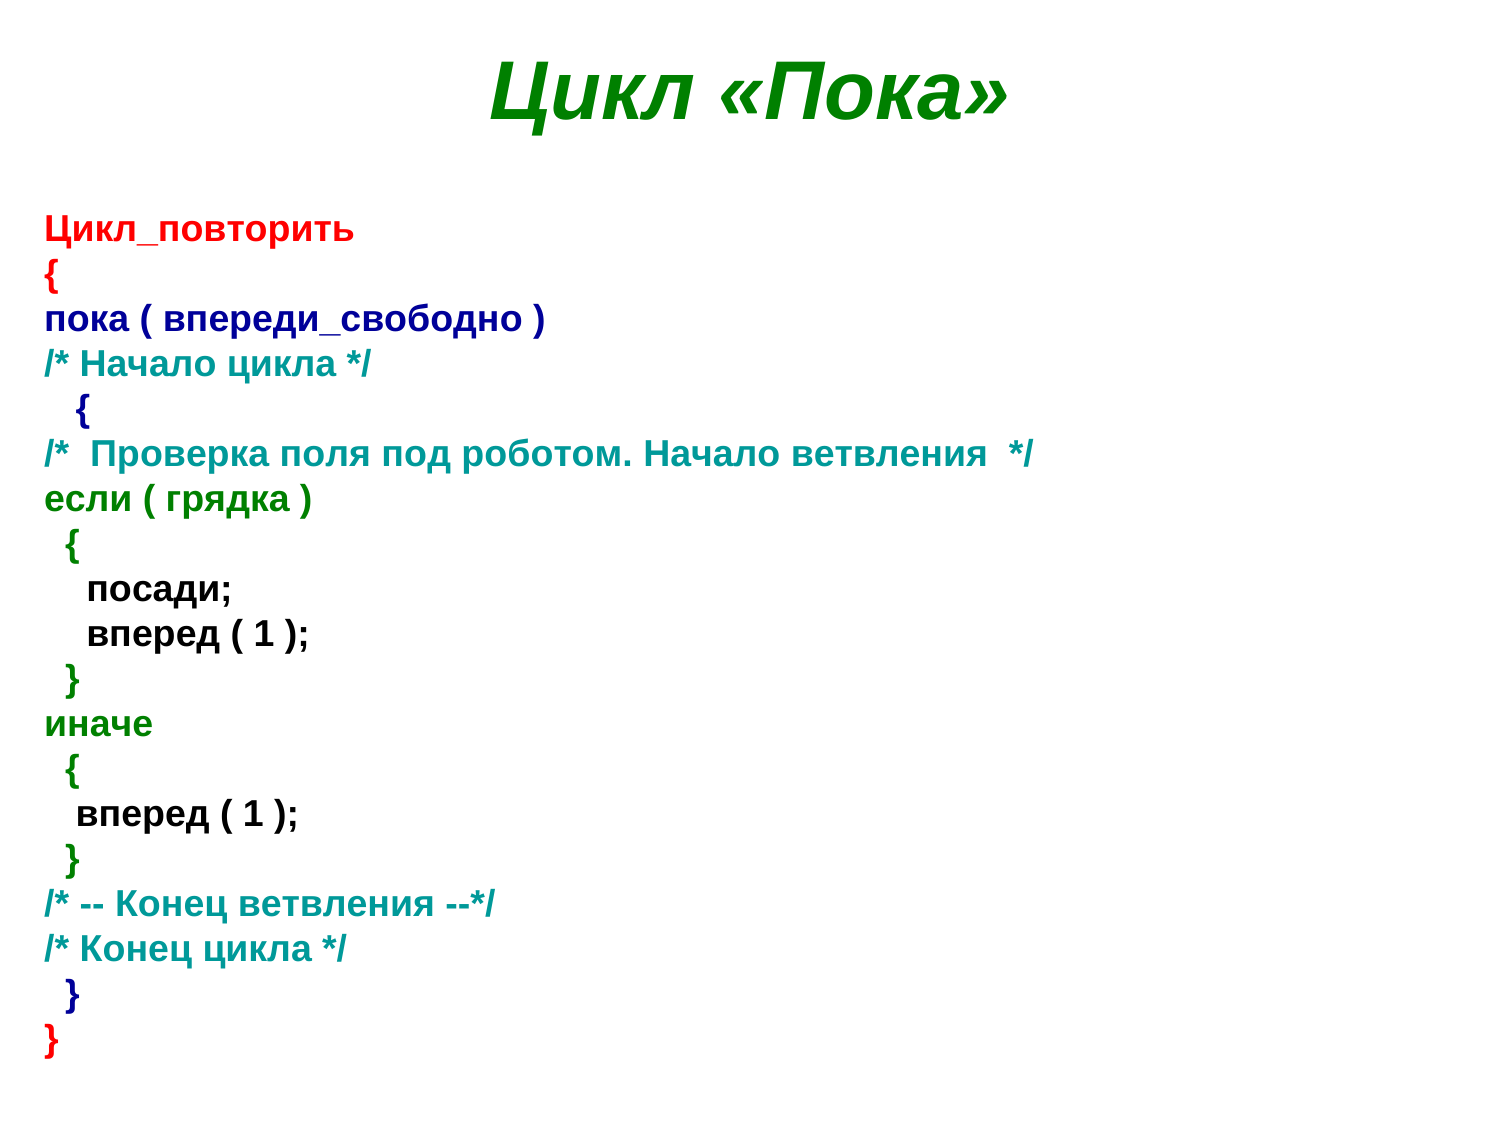

# Цикл «Пока»
Цикл_повторить
{
пока ( впереди_свободно )
/* Начало цикла */
 {
/* Проверка поля под роботом. Начало ветвления */
если ( грядка )
 {
 посади;
 вперед ( 1 );
 }
иначе
 {
 вперед ( 1 );
 }
/* -- Конец ветвления --*/
/* Конец цикла */
 }
}